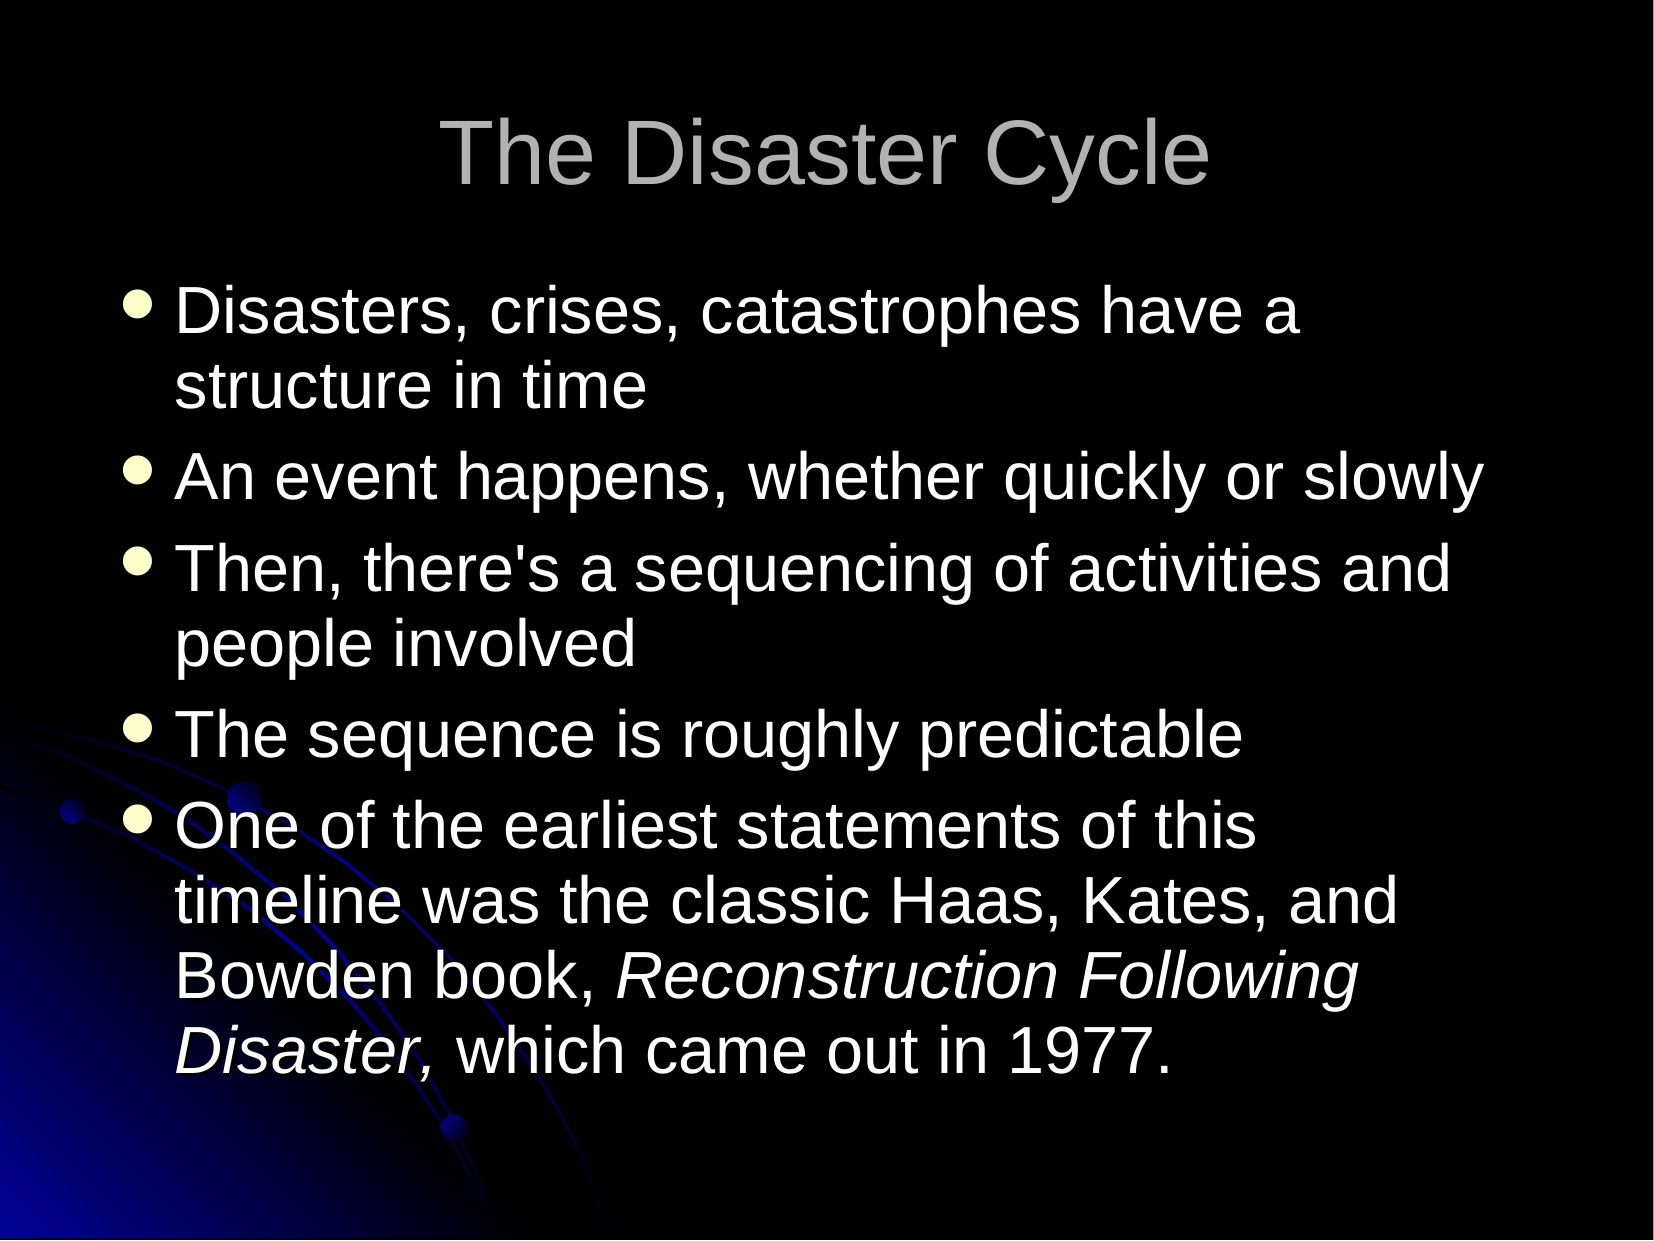

# The Disaster Cycle
Disasters, crises, catastrophes have a structure in time
An event happens, whether quickly or slowly
Then, there's a sequencing of activities and people involved
The sequence is roughly predictable
One of the earliest statements of this timeline was the classic Haas, Kates, and Bowden book, Reconstruction Following Disaster, which came out in 1977.